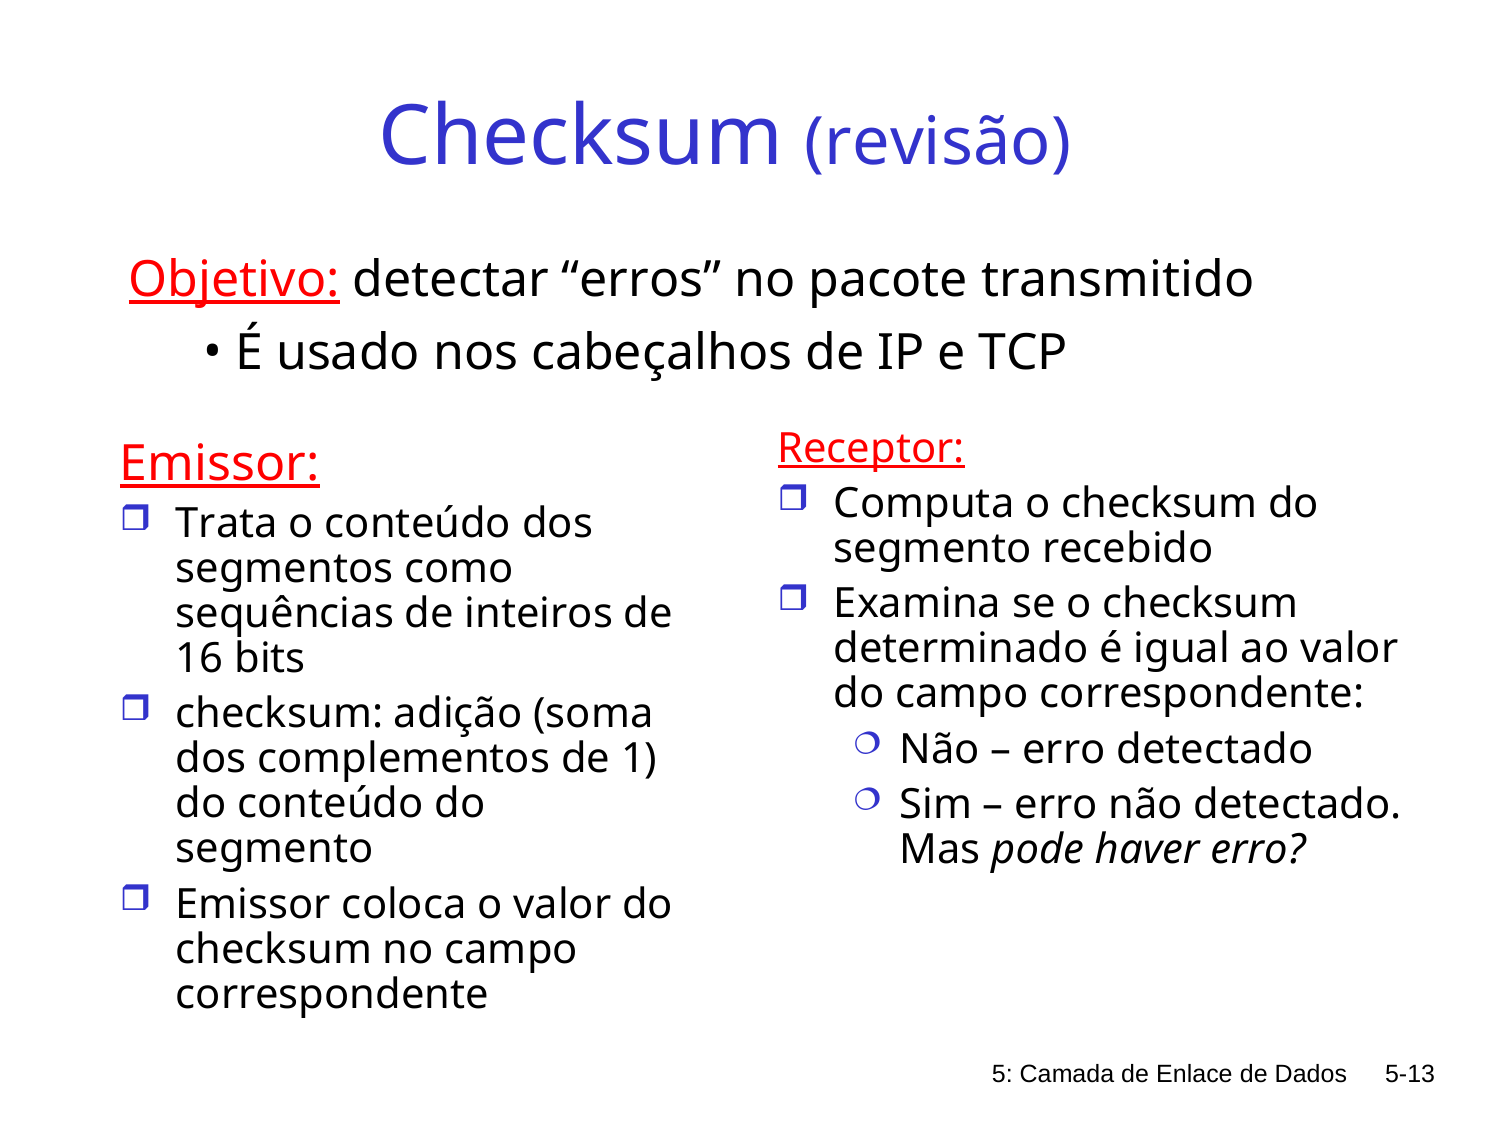

# Checksum (revisão)
Objetivo: detectar “erros” no pacote transmitido
 É usado nos cabeçalhos de IP e TCP
Receptor:
Computa o checksum do segmento recebido
Examina se o checksum determinado é igual ao valor do campo correspondente:
Não – erro detectado
Sim – erro não detectado. Mas pode haver erro?
Emissor:
Trata o conteúdo dos segmentos como sequências de inteiros de 16 bits
checksum: adição (soma dos complementos de 1) do conteúdo do segmento
Emissor coloca o valor do checksum no campo correspondente
5: Camada de Enlace de Dados